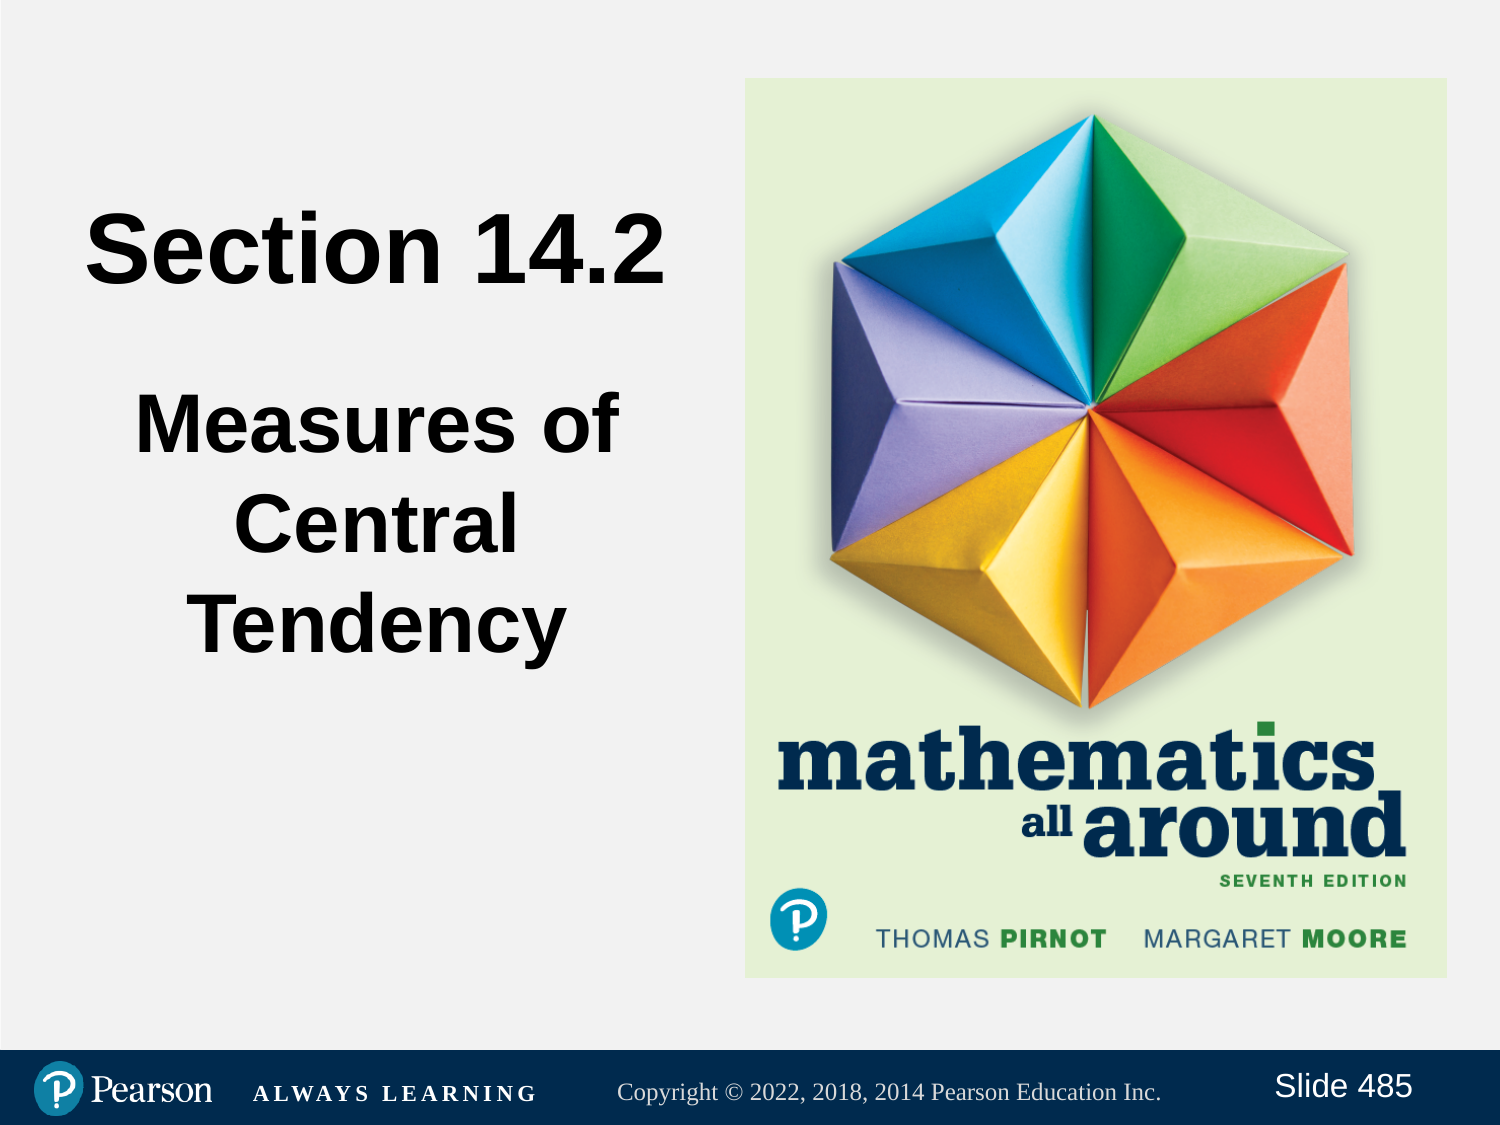

Section 14.2
# Measures of Central Tendency